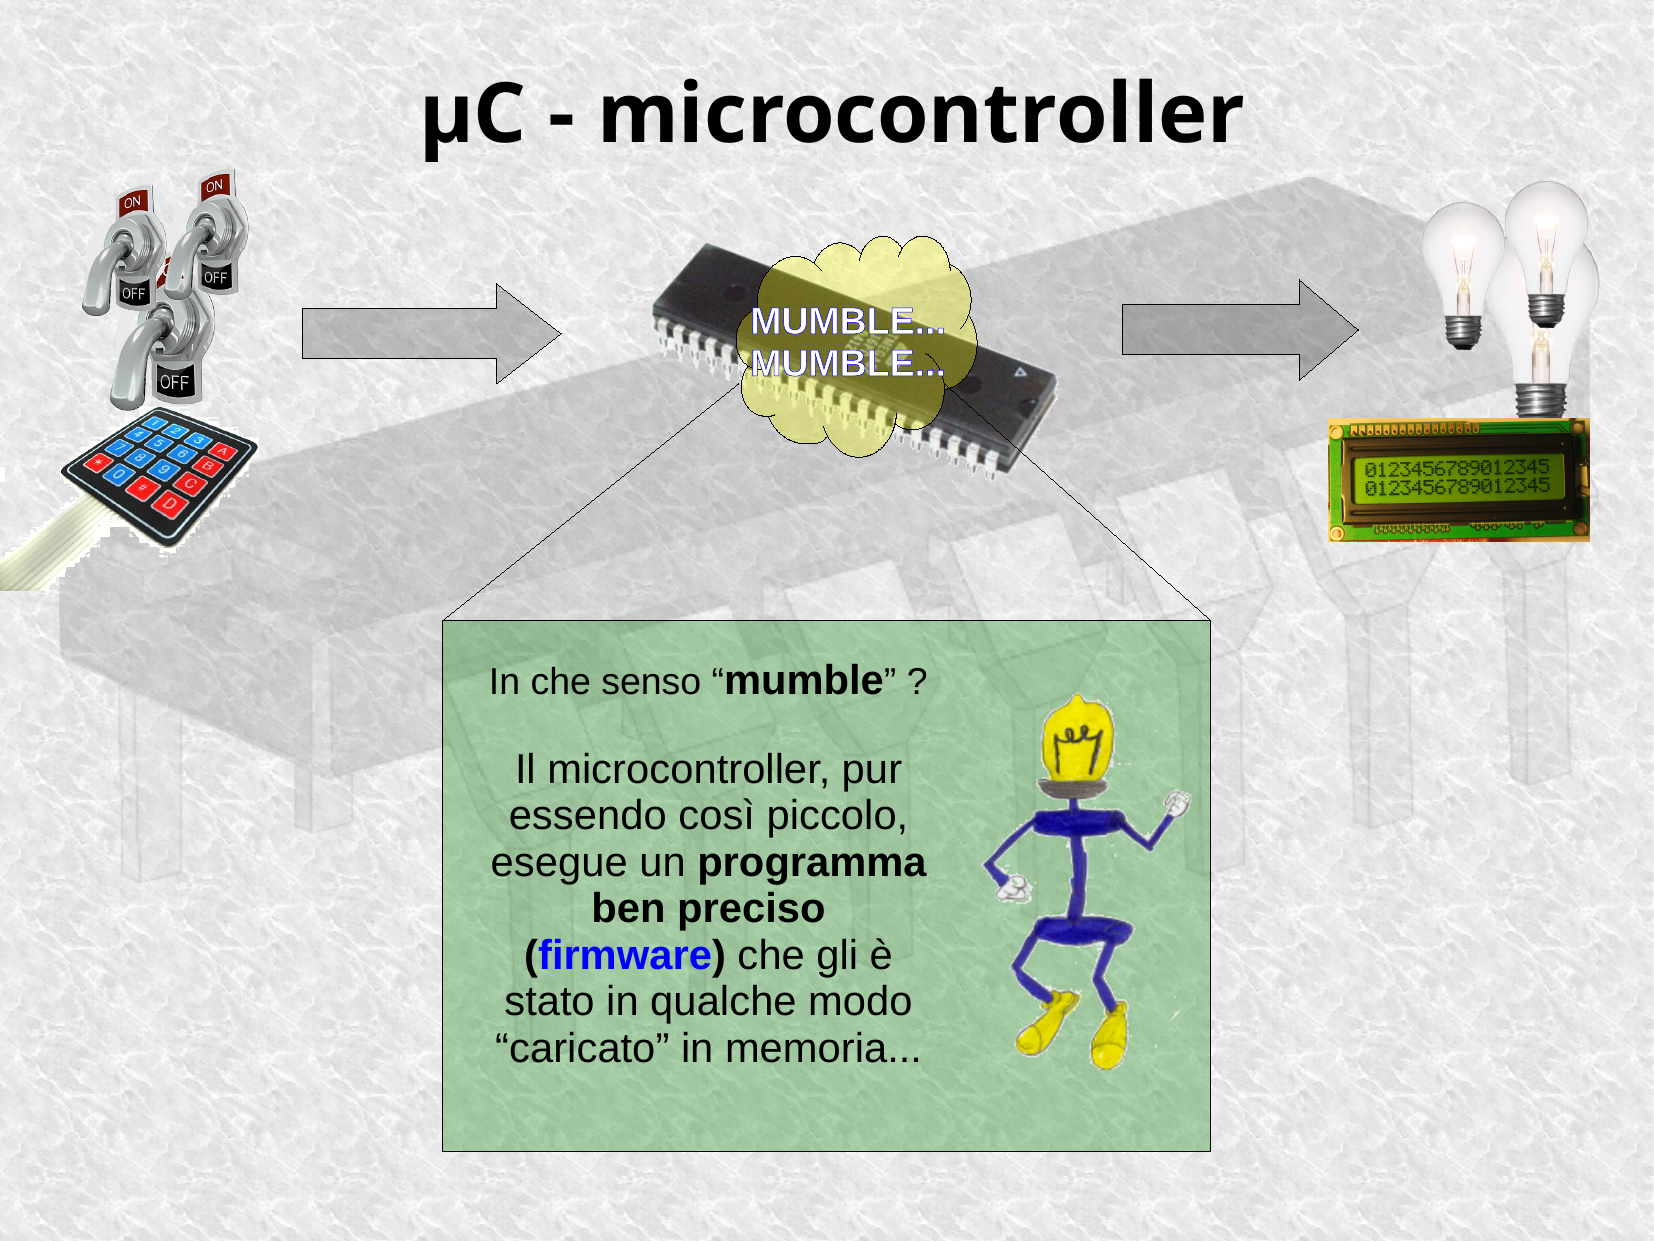

# µC - microcontroller
MUMBLE...
MUMBLE...
In che senso “mumble” ?
Il microcontroller, pur essendo così piccolo, esegue un programma ben preciso (firmware) che gli è stato in qualche modo “caricato” in memoria...